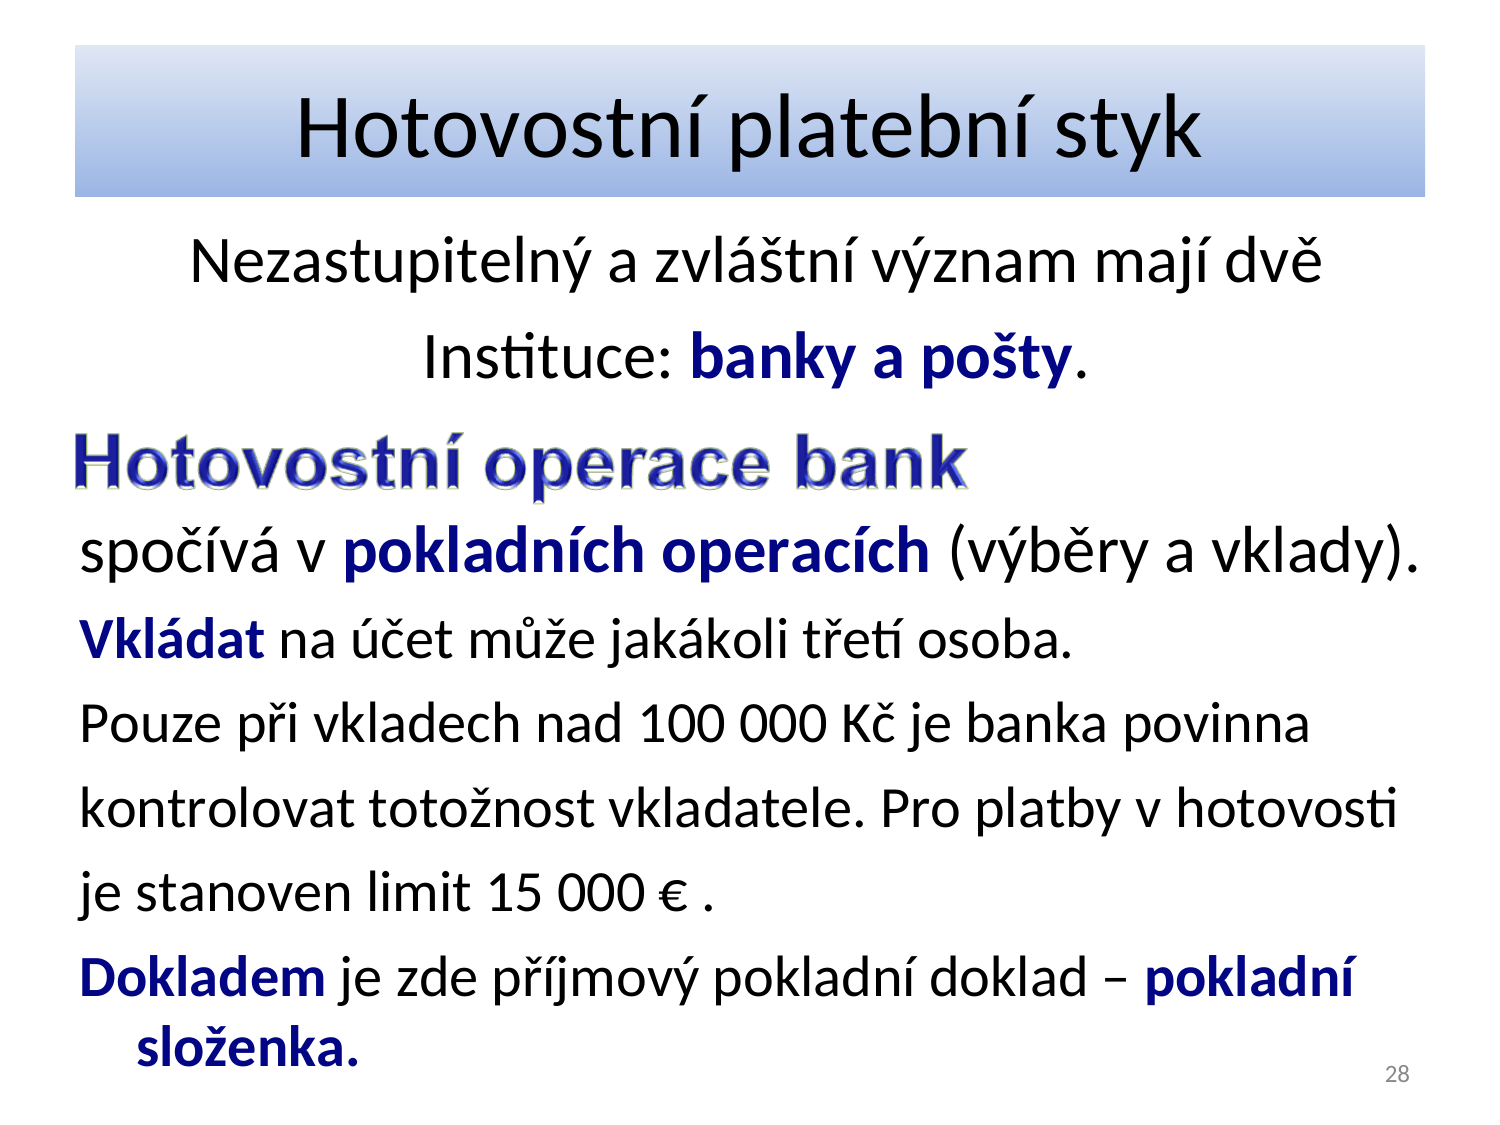

# Hotovostní platební styk
Nezastupitelný a zvláštní význam mají dvě
Instituce: banky a pošty.
spočívá v pokladních operacích (výběry a vklady).
Vkládat na účet může jakákoli třetí osoba.
Pouze při vkladech nad 100 000 Kč je banka povinna
kontrolovat totožnost vkladatele. Pro platby v hotovosti
je stanoven limit 15 000 € .
Dokladem je zde příjmový pokladní doklad – pokladní složenka.